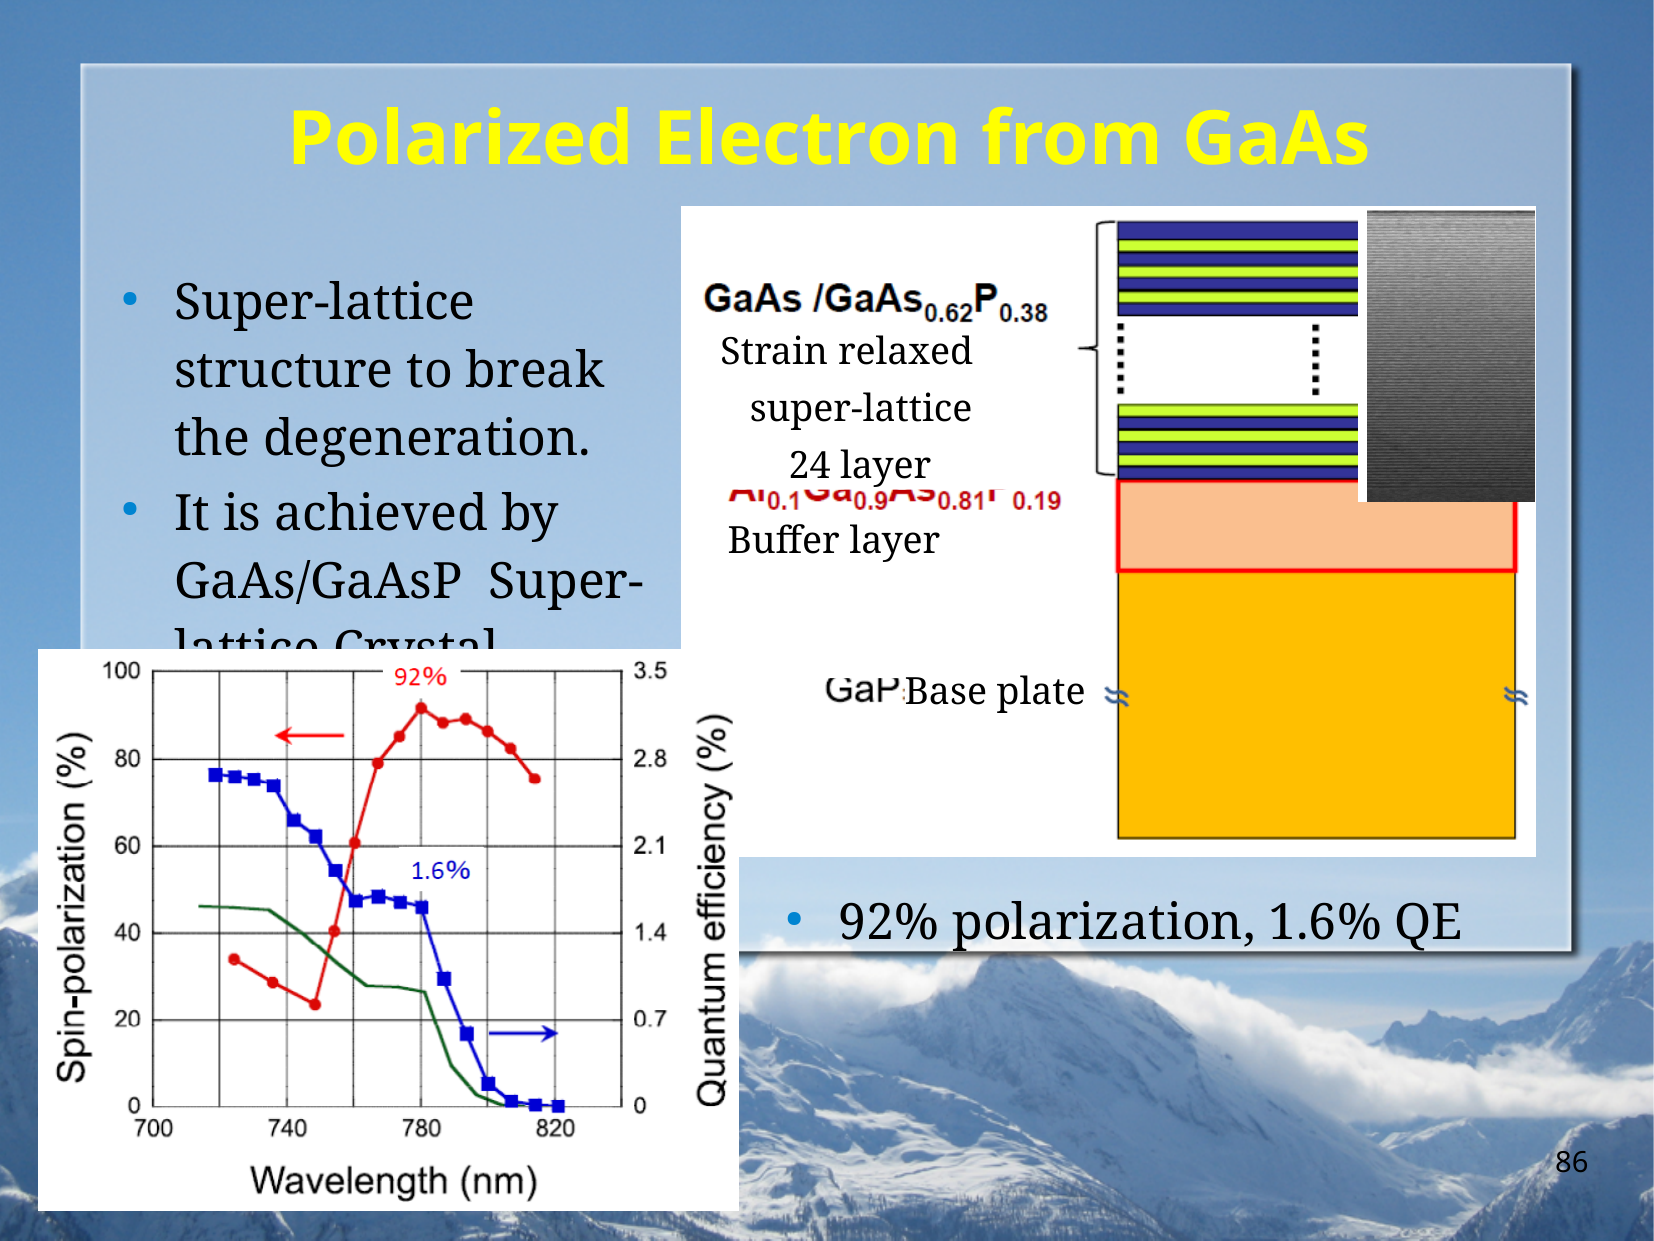

# Polarized Electron from GaAs
Super-lattice structure to break the degeneration.
It is achieved by GaAs/GaAsP Super-lattice Crystal.
Strain relaxed
 super-lattice
 24 layer
Buffer layer
Base plate
92% polarization, 1.6% QE
86